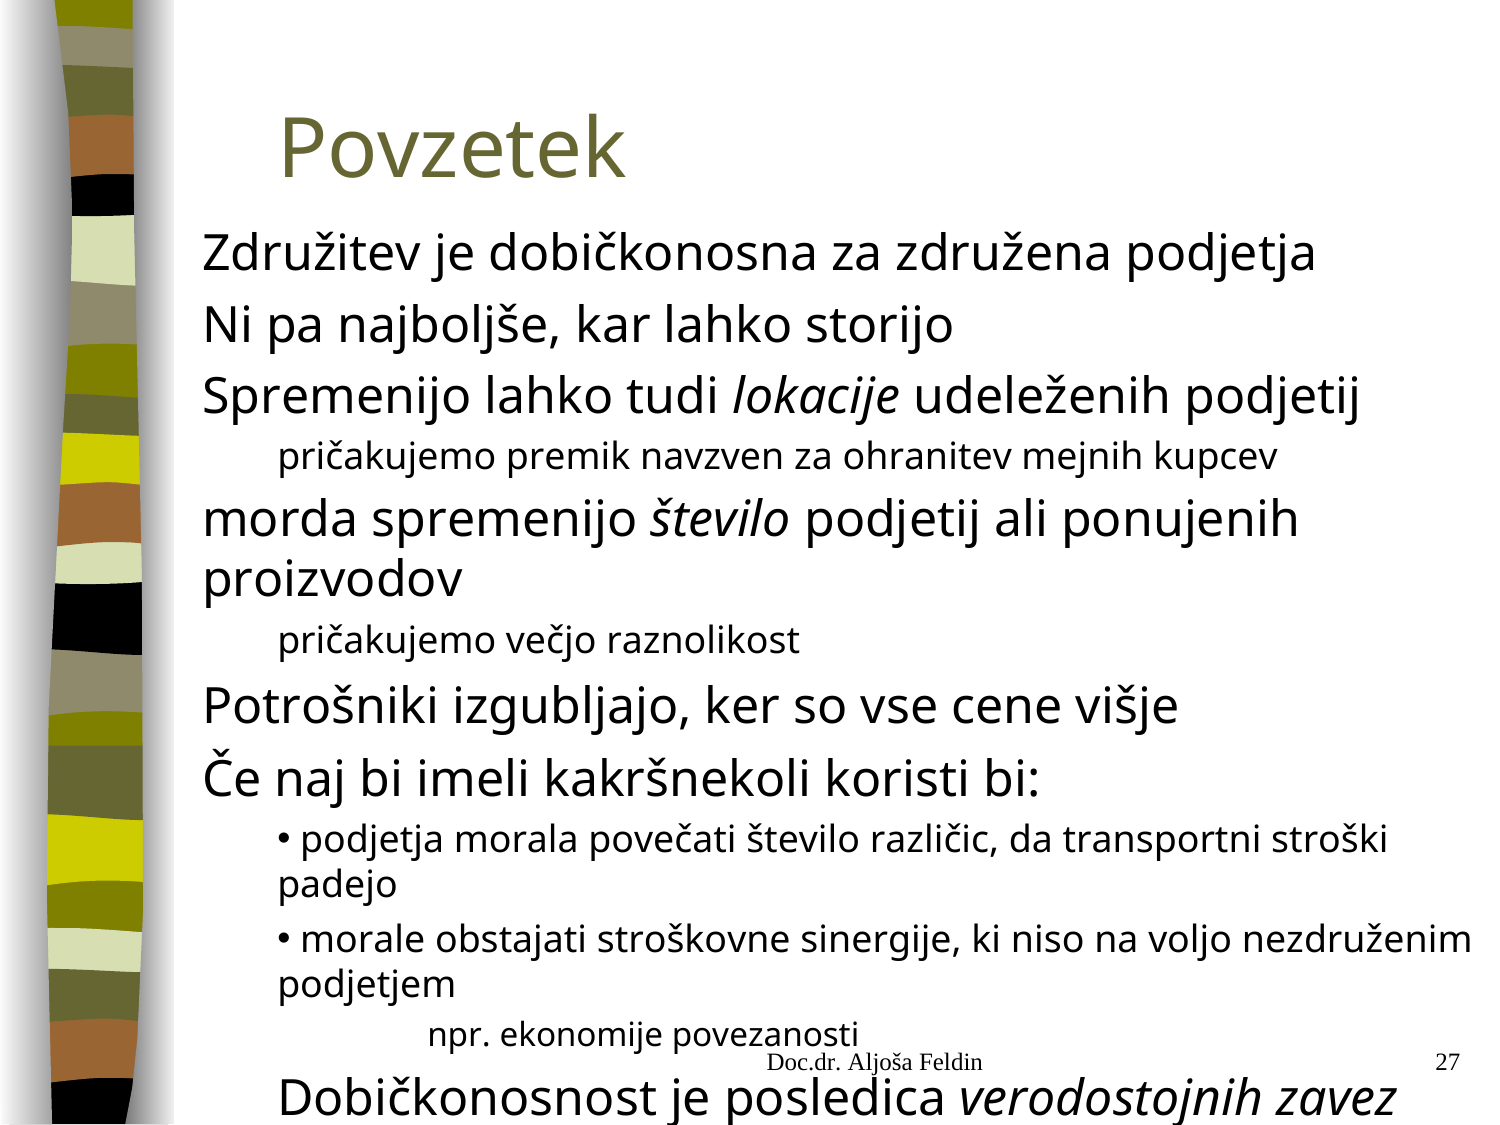

Povzetek
Združitev je dobičkonosna za združena podjetja
Ni pa najboljše, kar lahko storijo
Spremenijo lahko tudi lokacije udeleženih podjetij
pričakujemo premik navzven za ohranitev mejnih kupcev
morda spremenijo število podjetij ali ponujenih proizvodov
pričakujemo večjo raznolikost
Potrošniki izgubljajo, ker so vse cene višje
Če naj bi imeli kakršnekoli koristi bi:
 podjetja morala povečati število različic, da transportni stroški padejo
 morale obstajati stroškovne sinergije, ki niso na voljo nezdruženim podjetjem
npr. ekonomije povezanosti
Dobičkonosnost je posledica verodostojnih zavez
Doc.dr. Aljoša Feldin